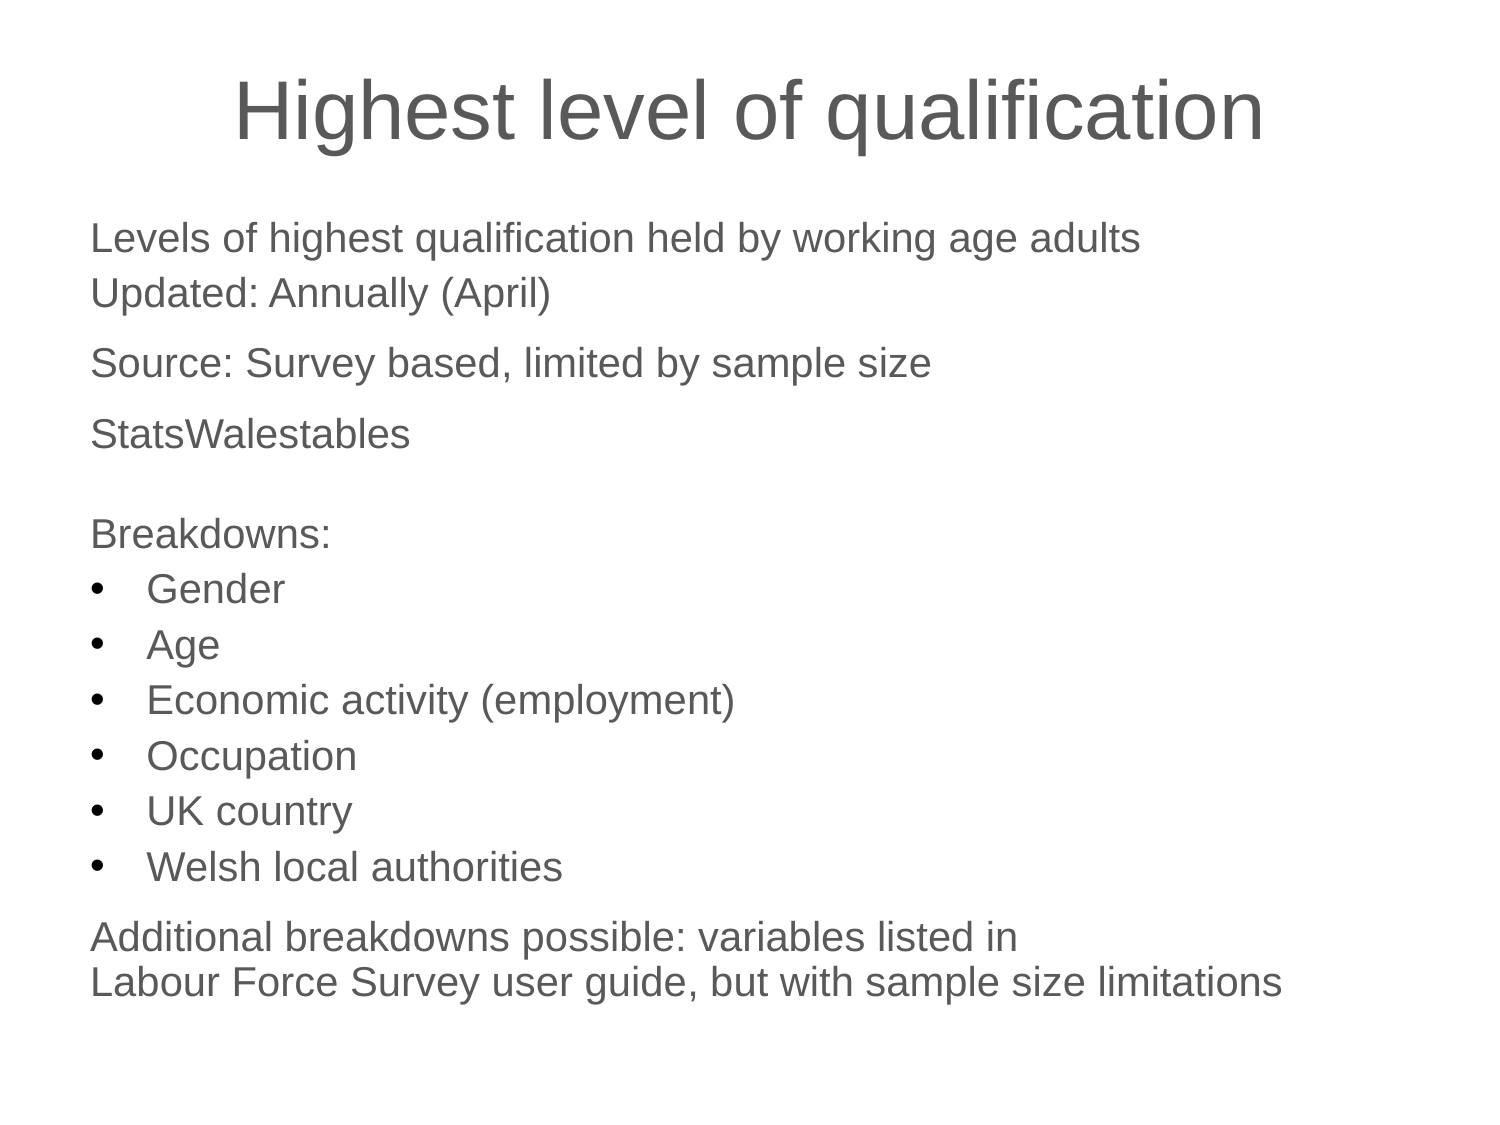

# Highest level of qualification
Levels of highest qualification held by working age adults
Updated: Annually (April)
Source: Survey based, limited by sample size
StatsWalestables
Breakdowns:
Gender
Age
Economic activity (employment)
Occupation
UK country
Welsh local authorities
Additional breakdowns possible: variables listed in Labour Force Survey user guide, but with sample size limitations